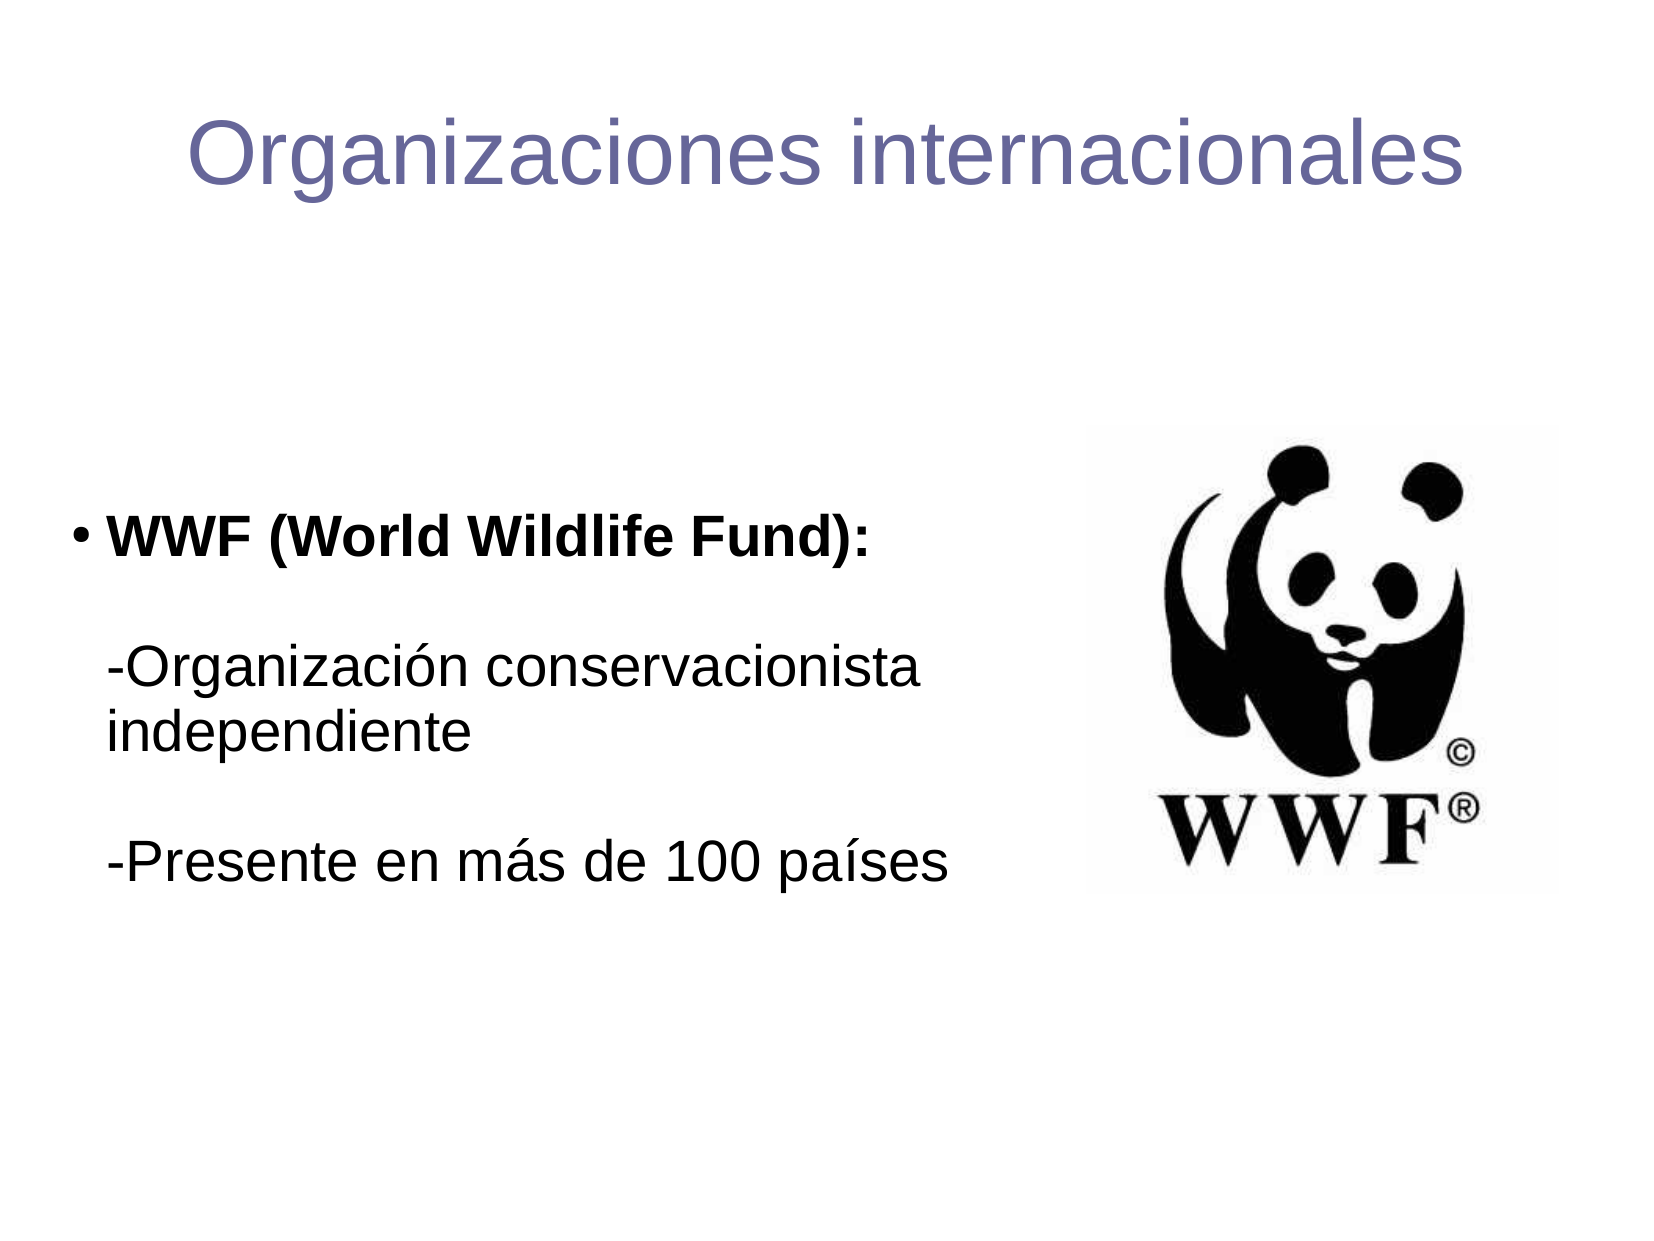

# Organizaciones internacionales
WWF (World Wildlife Fund):
-Organización conservacionista independiente
-Presente en más de 100 países